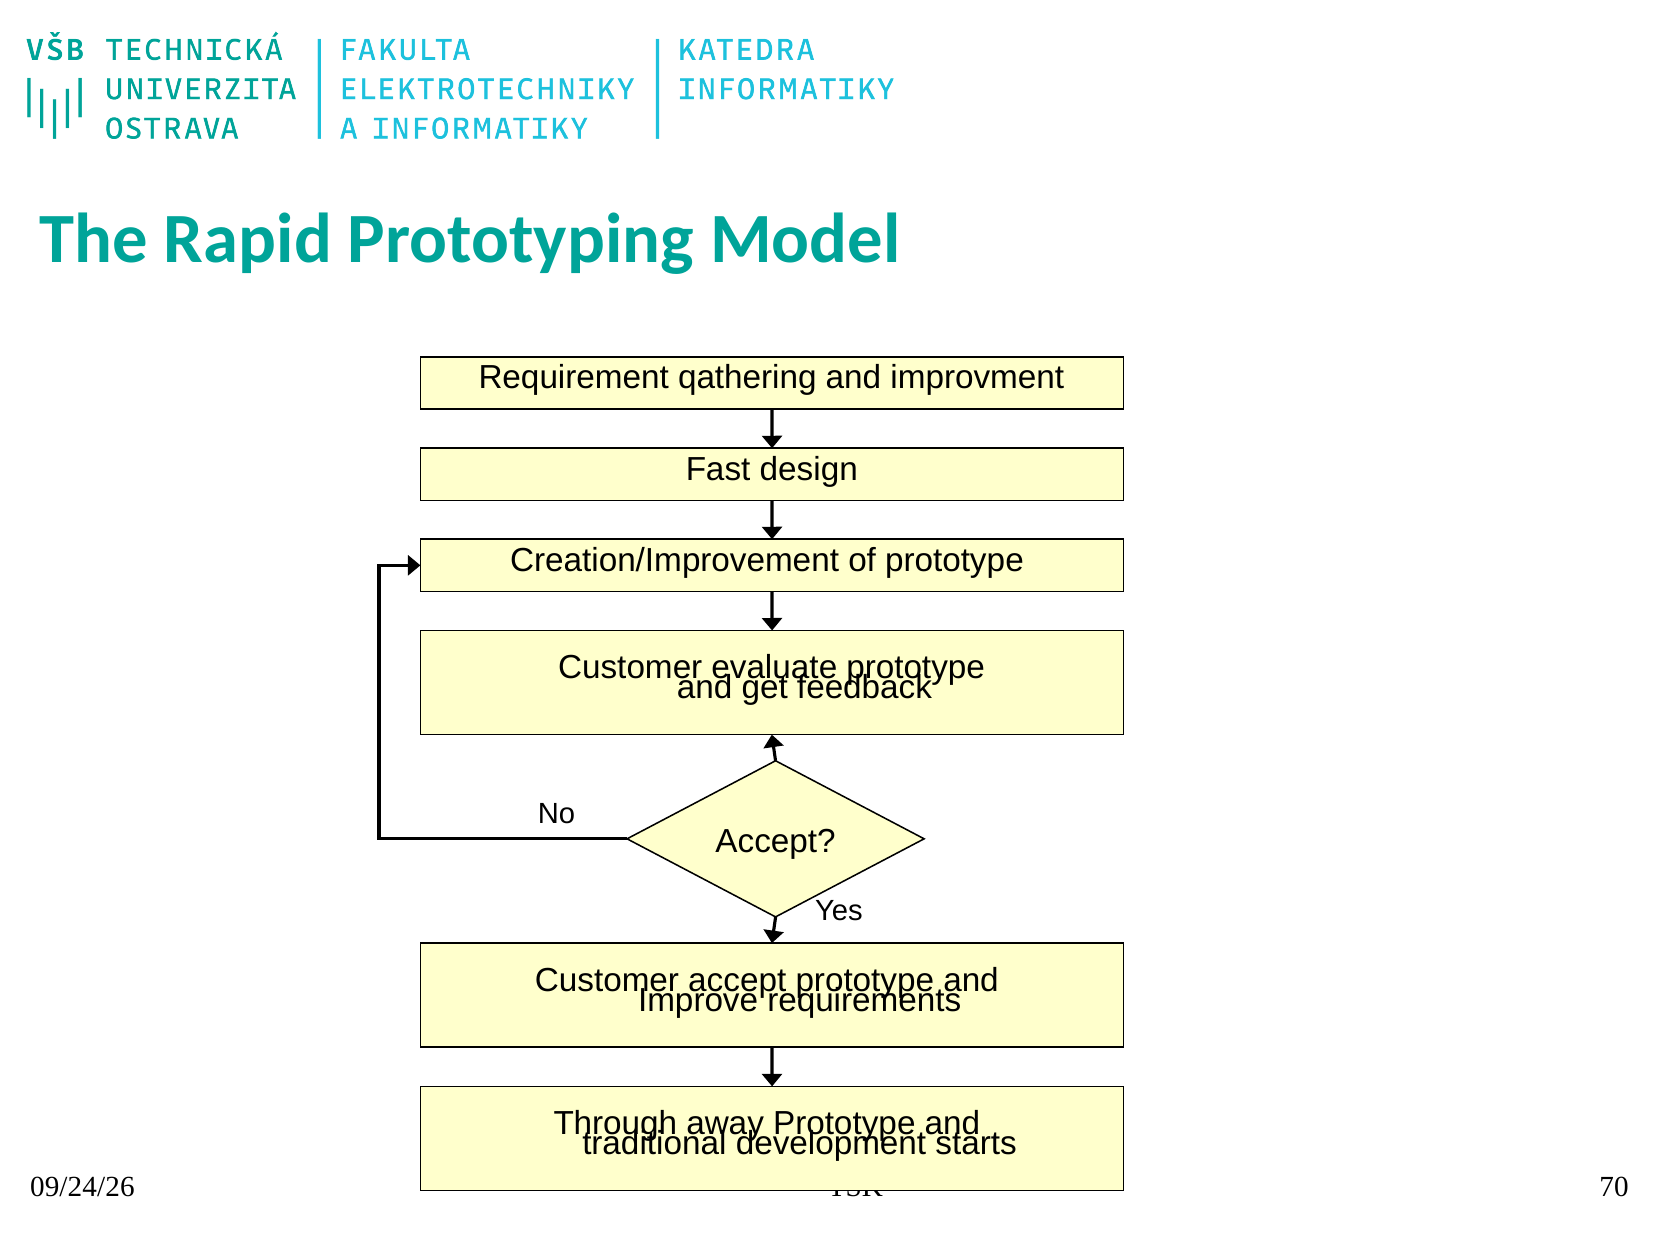

# The Rapid Prototyping Model
Requirement qathering and improvment
Fast design
Creation/Improvement of prototype
Customer evaluate prototype
 and get feedback
Accept?
No
Yes
Customer accept prototype and
Improve requirements
Through away Prototype and
traditional development starts
TSK
70